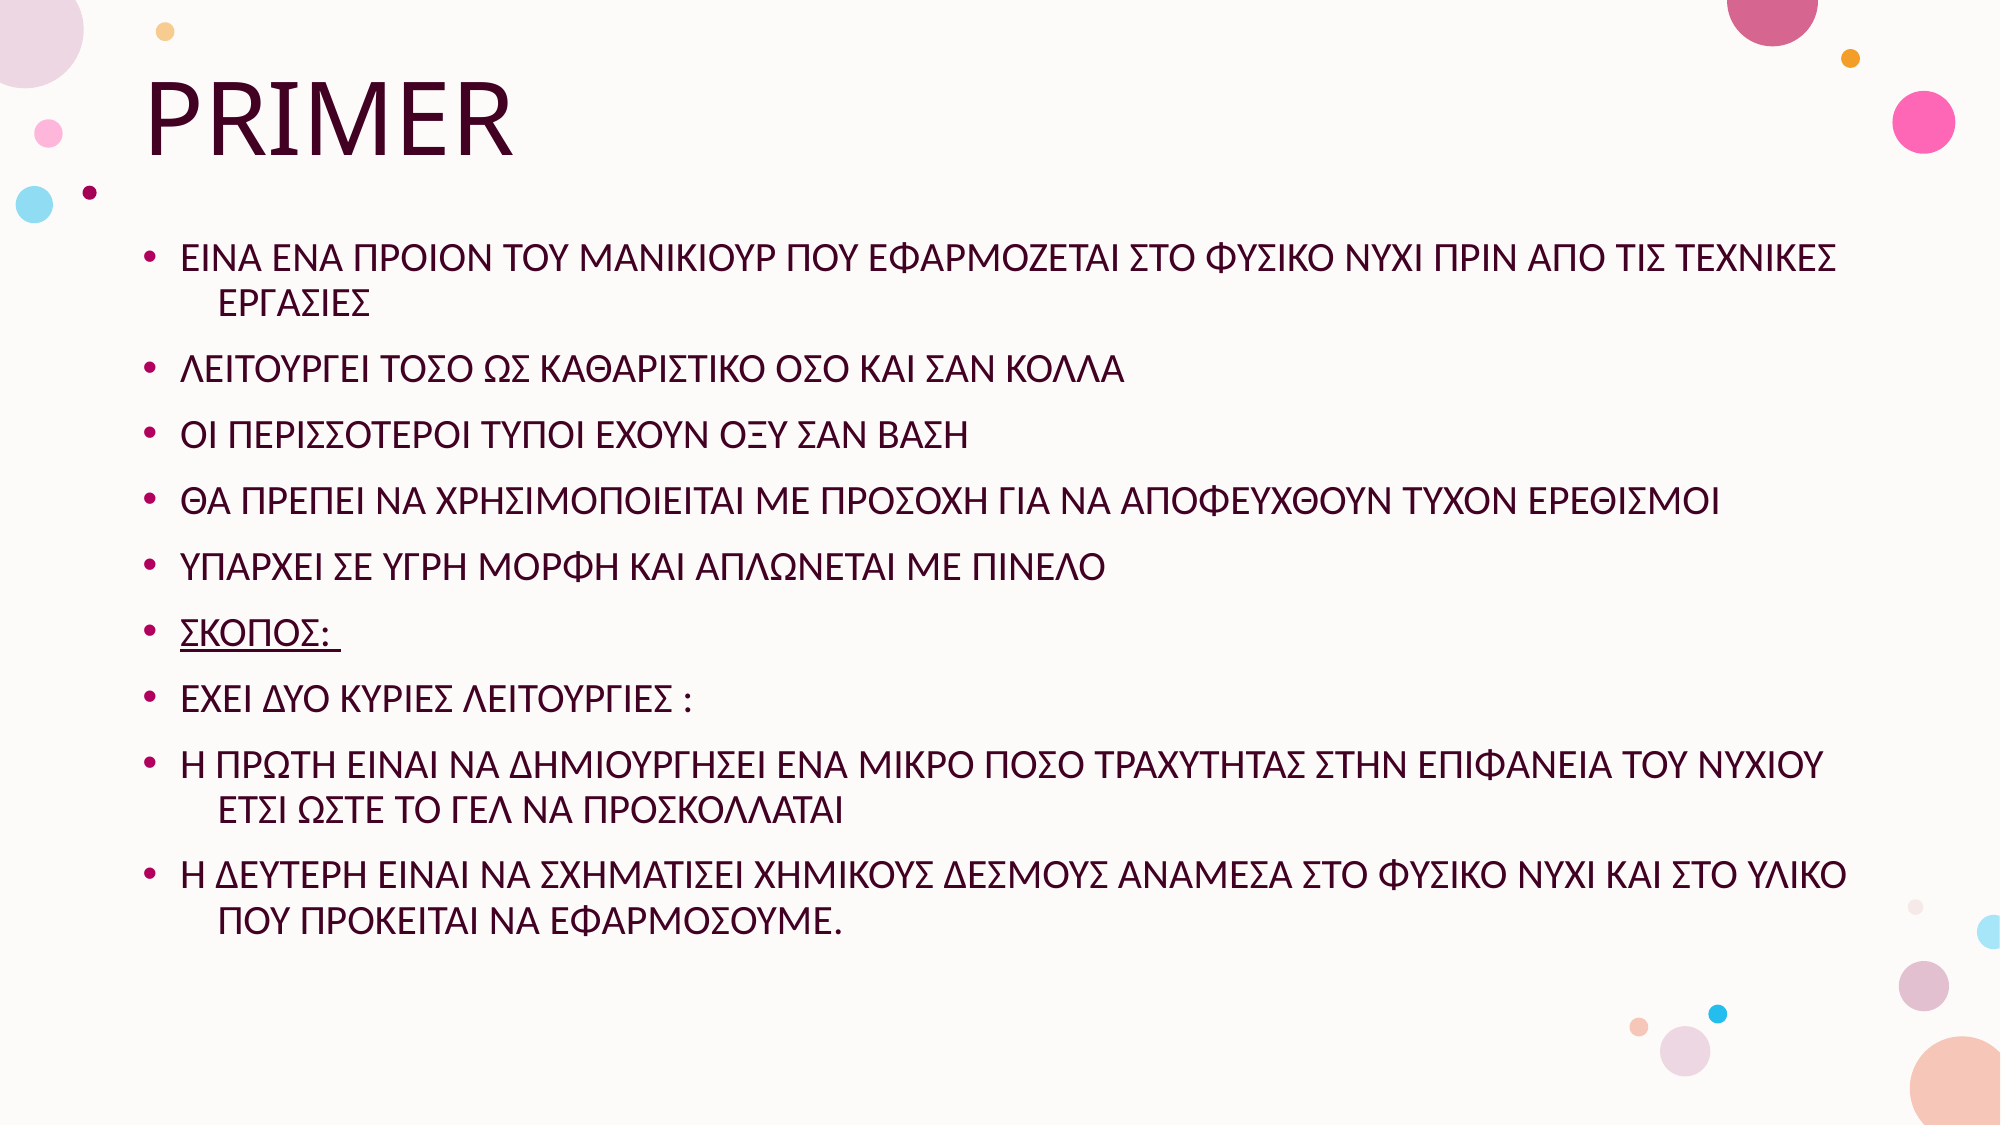

# PRIMER
ΕΙΝΑ ΈΝΑ ΠΡΟΙΟΝ ΤΟΥ ΜΑΝΙΚΙΟΥΡ ΠΟΥ ΕΦΑΡΜΟΖΕΤΑΙ ΣΤΟ ΦΥΣΙΚΟ ΝΥΧΙ ΠΡΙΝ ΑΠΌ ΤΙΣ ΤΕΧΝΙΚΕΣ ΕΡΓΑΣΙΕΣ
ΛΕΙΤΟΥΡΓΕΙ ΤΟΣΟ ΩΣ ΚΑΘΑΡΙΣΤΙΚΟ ΟΣΟ ΚΑΙ ΣΑΝ ΚΟΛΛΑ
ΟΙ ΠΕΡΙΣΣΟΤΕΡΟΙ ΤΥΠΟΙ ΕΧΟΥΝ ΟΞΥ ΣΑΝ ΒΑΣΗ
ΘΑ ΠΡΕΠΕΙ ΝΑ ΧΡΗΣΙΜΟΠΟΙΕΙΤΑΙ ΜΕ ΠΡΟΣΟΧΗ ΓΙΑ ΝΑ ΑΠΟΦΕΥΧΘΟΥΝ ΤΥΧΟΝ ΕΡΕΘΙΣΜΟΙ
ΥΠΑΡΧΕΙ ΣΕ ΥΓΡΗ ΜΟΡΦΗ ΚΑΙ ΑΠΛΩΝΕΤΑΙ ΜΕ ΠΙΝΕΛΟ
ΣΚΟΠΟΣ:
ΕΧΕΙ ΔΥΟ ΚΥΡΙΕΣ ΛΕΙΤΟΥΡΓΙΕΣ :
Η ΠΡΩΤΗ ΕΊΝΑΙ ΝΑ ΔΗΜΙΟΥΡΓΗΣΕΙ ΈΝΑ ΜΙΚΡΟ ΠΟΣΟ ΤΡΑΧΥΤΗΤΑΣ ΣΤΗΝ ΕΠΙΦΑΝΕΙΑ ΤΟΥ ΝΥΧΙΟΥ ΕΤΣΙ ΏΣΤΕ ΤΟ ΓΕΛ ΝΑ ΠΡΟΣΚΟΛΛΑΤΑΙ
Η ΔΕΥΤΕΡΗ ΕΊΝΑΙ ΝΑ ΣΧΗΜΑΤΙΣΕΙ ΧΗΜΙΚΟΥΣ ΔΕΣΜΟΥΣ ΑΝΑΜΕΣΑ ΣΤΟ ΦΥΣΙΚΟ ΝΥΧΙ ΚΑΙ ΣΤΟ ΥΛΙΚΟ ΠΟΥ ΠΡΟΚΕΙΤΑΙ ΝΑ ΕΦΑΡΜΟΣΟΥΜΕ.